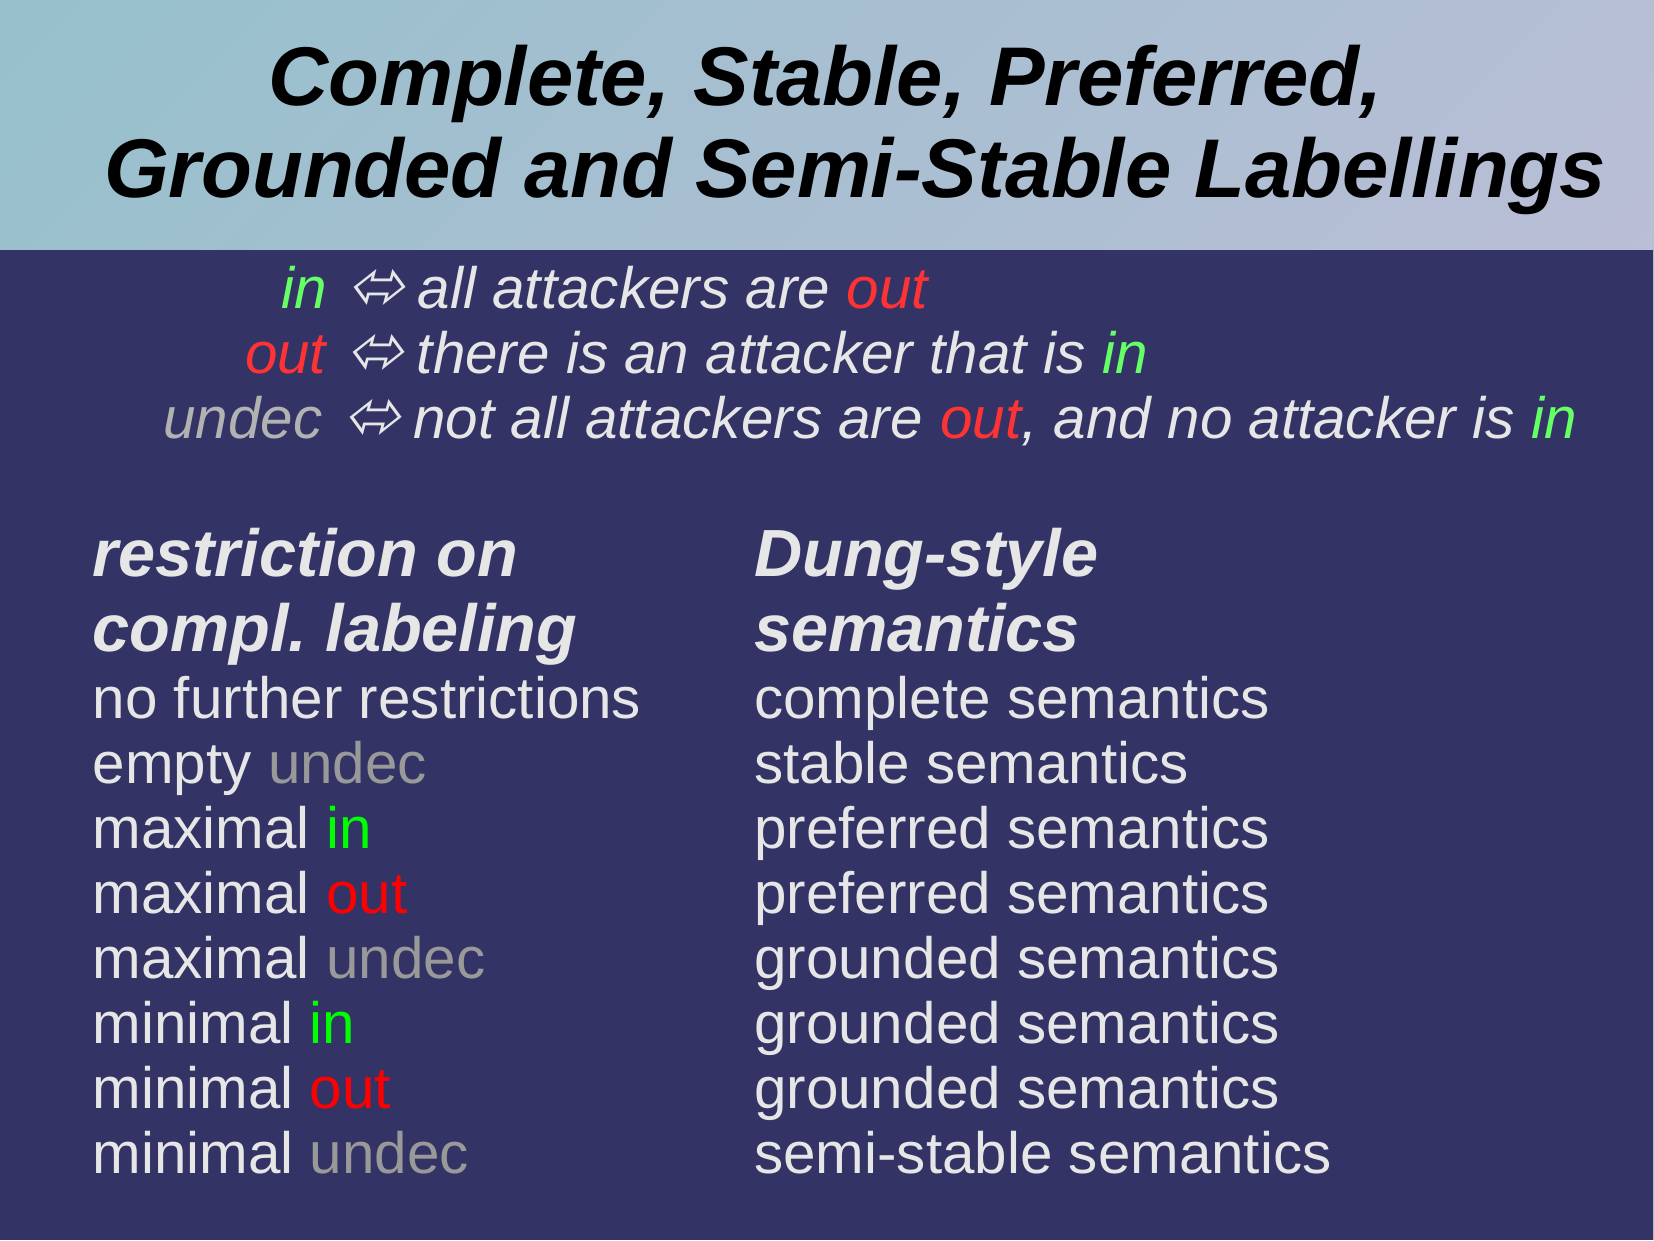

# Complete, Stable, Preferred, Grounded and Semi-Stable Labellings
	in  all attackers are out
 out  there is an attacker that is in
undec  not all attackers are out, and no attacker is in
restriction on		Dung-style
compl. labeling		semantics
no further restrictions	complete semantics
empty undec			stable semantics
maximal in				preferred semantics
maximal out			preferred semantics
maximal undec			grounded semantics
minimal in				grounded semantics
minimal out				grounded semantics
minimal undec			semi-stable semantics